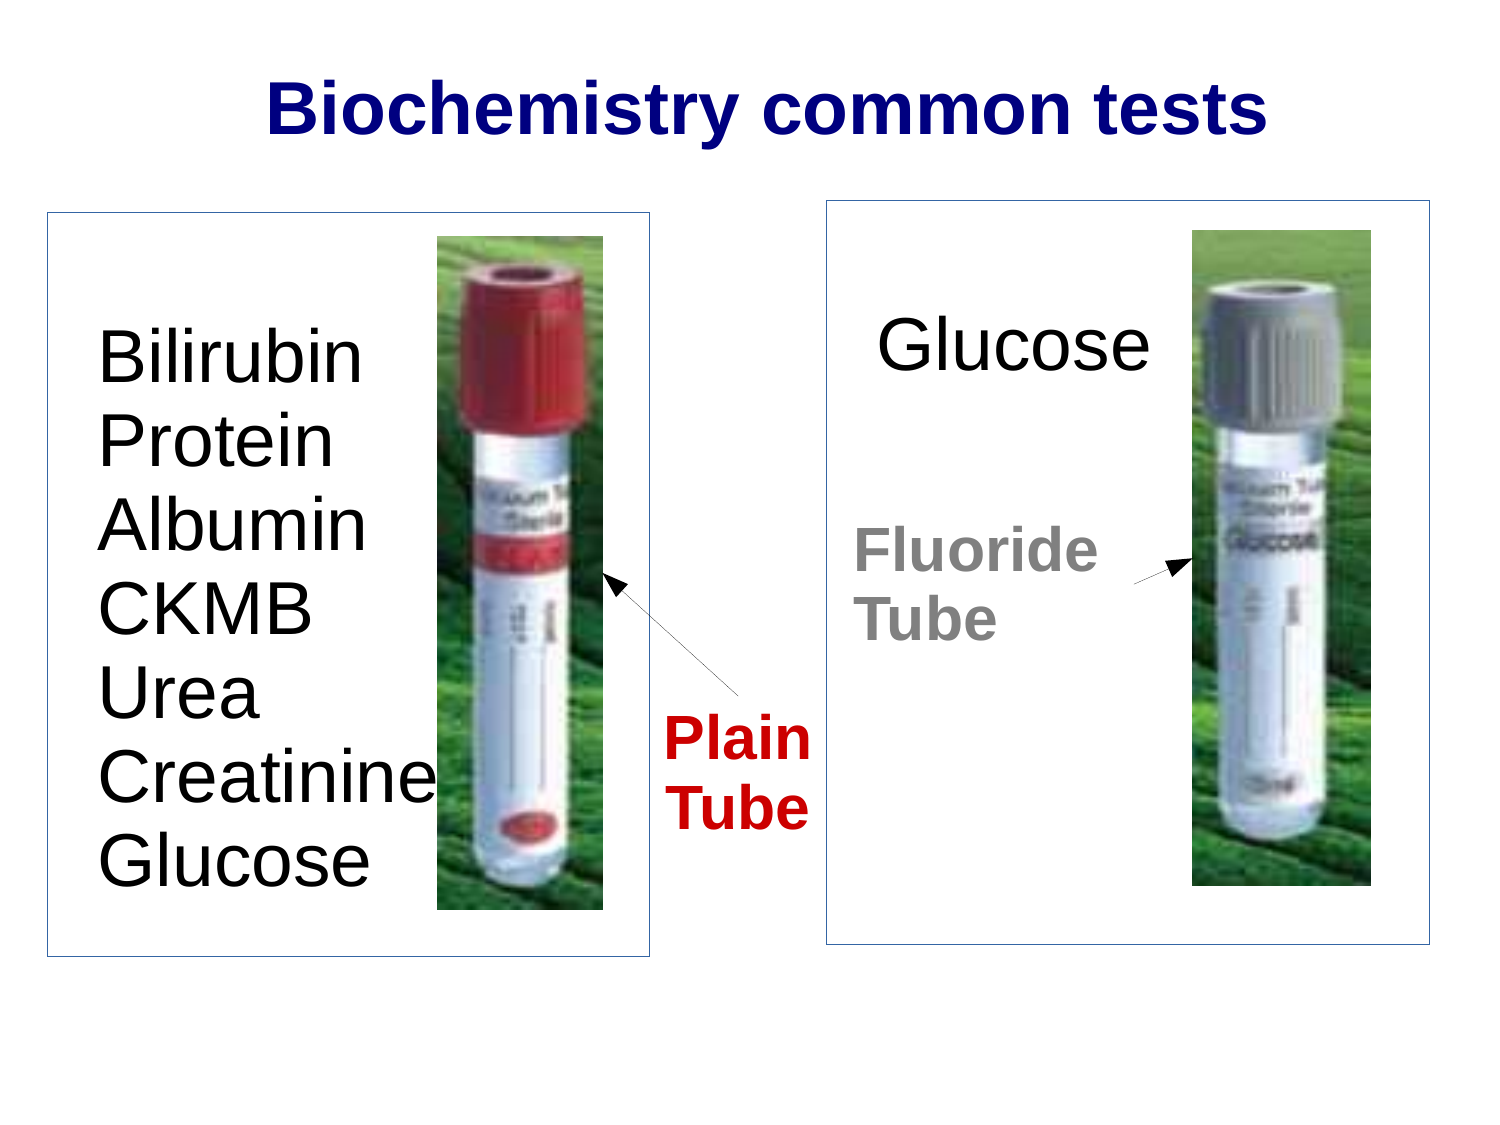

Biochemistry common tests
Glucose
Bilirubin
Protein
Albumin
CKMB
Urea
Creatinine
Glucose
Fluoride Tube
Plain Tube